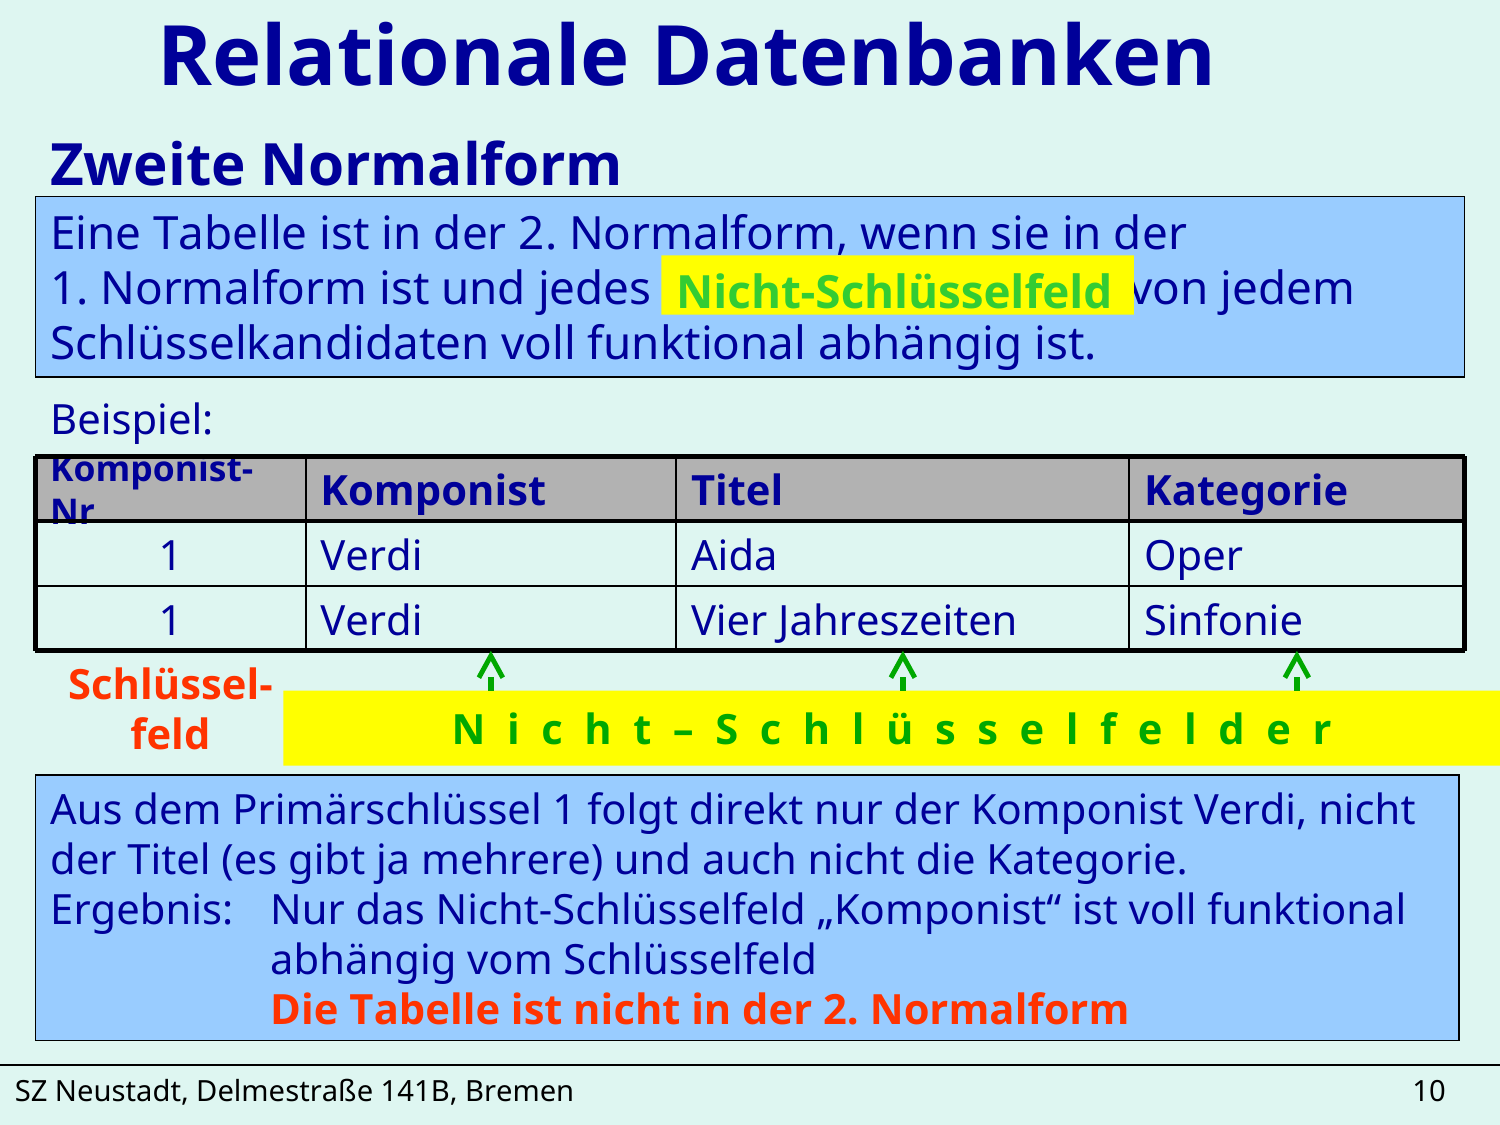

Relationale Datenbanken
#
Zweite Normalform
Eine Tabelle ist in der 2. Normalform, wenn sie in der
1. Normalform ist und jedes Nicht-Schlüsselfeld von jedem Schlüsselkandidaten voll funktional abhängig ist.
Nicht-Schlüsselfeld
Beispiel:
Komponist-Nr
Komponist
Titel
Kategorie
1
Verdi
Aida
Oper
1
Verdi
Vier Jahreszeiten
Sinfonie
Schlüssel-
feld
N i c h t – S c h l ü s s e l f e l d e r
Aus dem Primärschlüssel 1 folgt direkt nur der Komponist Verdi, nicht der Titel (es gibt ja mehrere) und auch nicht die Kategorie.
Ergebnis:	Nur das Nicht-Schlüsselfeld „Komponist“ ist voll funktional 	abhängig vom Schlüsselfeld
	Die Tabelle ist nicht in der 2. Normalform